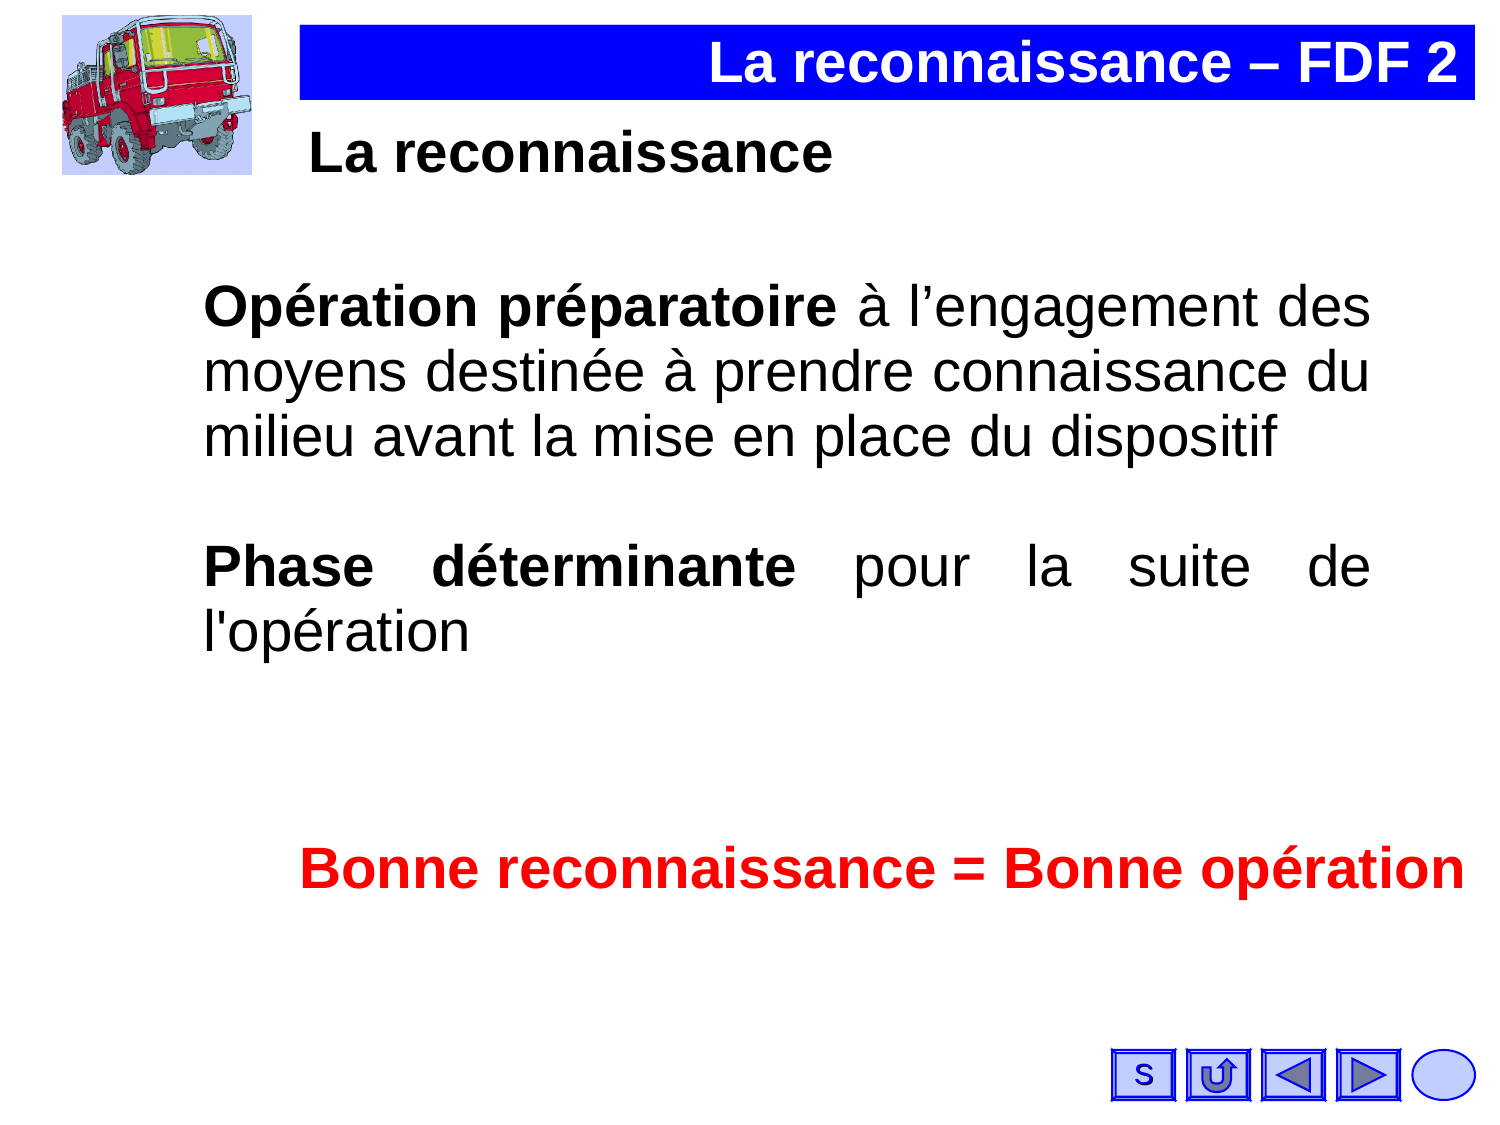

La reconnaissance – FDF 2
La reconnaissance
Opération préparatoire à l’engagement des moyens destinée à prendre connaissance du milieu avant la mise en place du dispositif
Phase déterminante pour la suite de l'opération
Bonne reconnaissance = Bonne opération